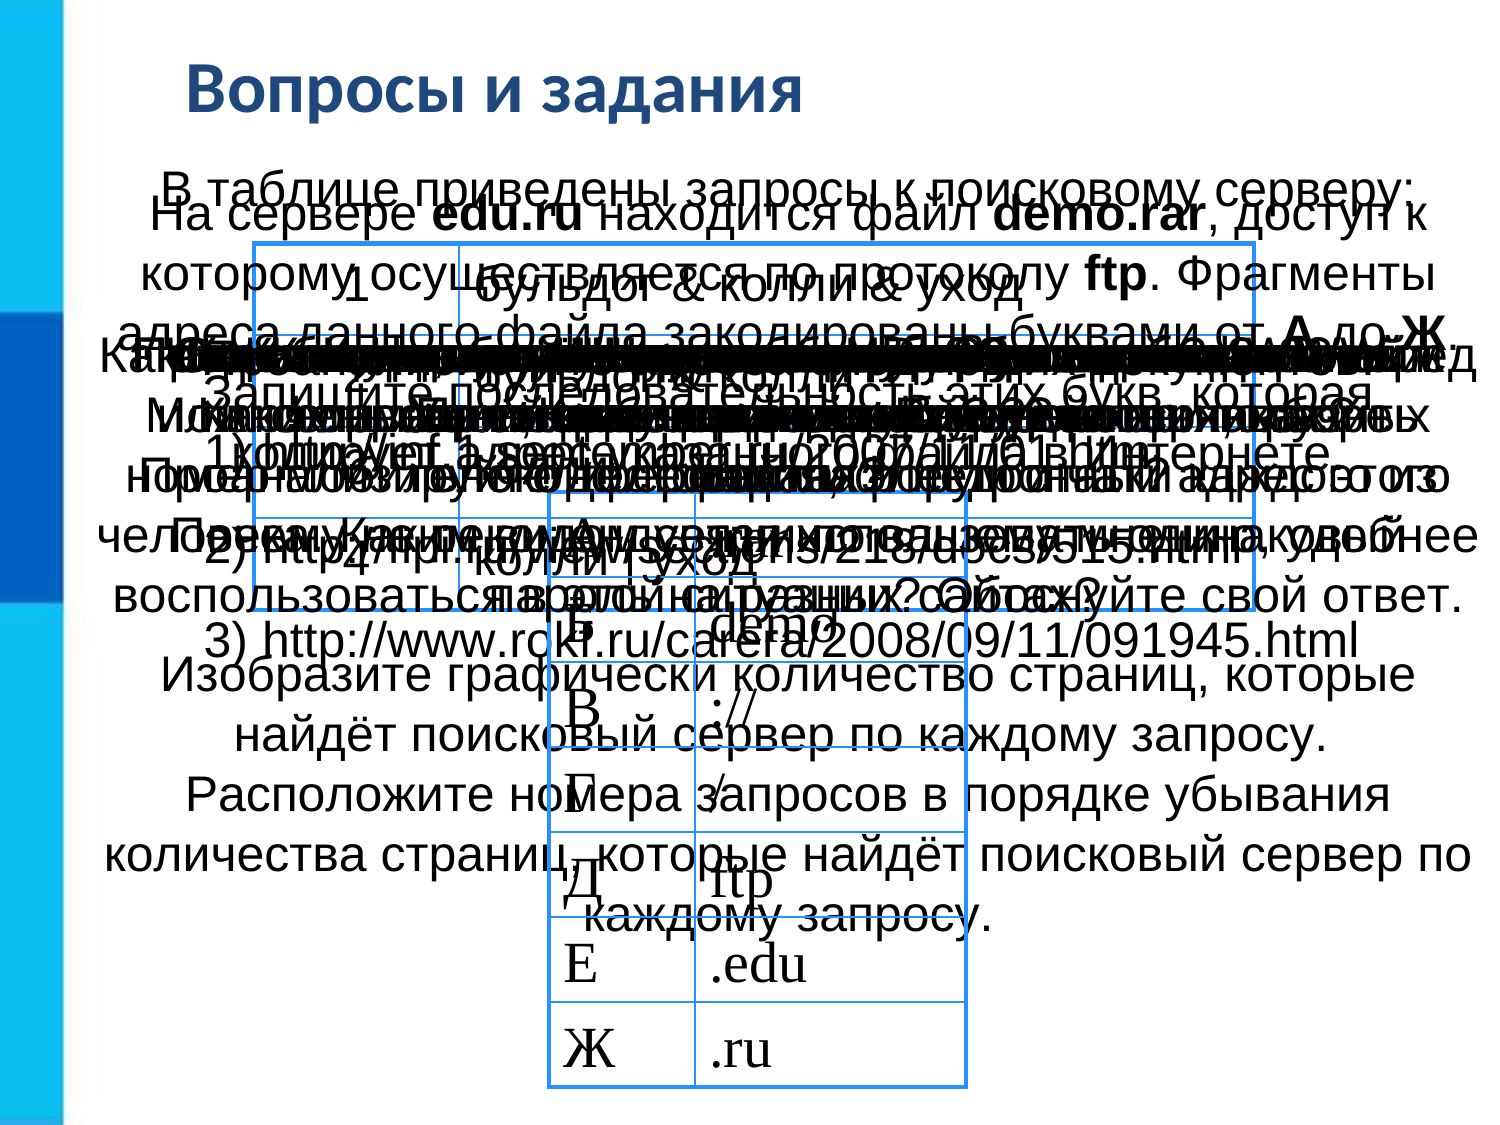

Вопросы и задания
В таблице приведены запросы к поисковому серверу:
На сервере edu.ru находится файл demo.rar, доступ к
которому осуществляется по протоколу ftp. Фрагменты
адреса данного файла закодированы буквами от А до Ж.
Запишите последовательность этих букв, которая
кодирует адрес указанного файла в Интернете.
| 1 | бульдог & колли & уход |
| --- | --- |
| 2 | бульдог & колли |
| 3 | колли |
| 4 | колли | уход |
Опишите организацию и назначение сервиса WWW.
Что такое браузер?
Приведите примеры браузеров.
Какие документы называют гипертекстовыми?
Что такое URL?
 Какова его структура?
Проанализируйте адреса следующих документов:
 1) http://inf.1 september.ru/2007/11/01.htm
 2) http://fipi.ru/view/sections/218/docs/515.html
 3) http://www.rokf.ru/carera/2008/09/11/091945.html
По каким протоколам возможен доступ пользователей к
информации, хранящейся в файловых архивах?
Каковы основные преимущества электронной почты перед
обычной почтой?
Какова структура электронного адреса?
Опишите в общих чертах схему работы электронной
почты.
Представьте, что вам нужно связаться с малознакомым
или очень занятым человеком. Вам удалось получить
номер мобильного телефона и электронный адрес этого
человека. Каким видом связи, по вашему мнению, удобнее
воспользоваться в этой ситуации? Обоснуйте свой ответ.
Какие существуют способы работы с сообщениями
 электронной почты?
Проанализируйте достоинства и недостатки каждого из
них.
 Что общего и в чём различие между такими формами
 сетевого коллективного взаимодействия, как
телеконференция, форум и чат?
Что вы знаете о социальных сетях?
Что такое логин?
Можно ли использовать один и тот же логин на разных
 сайтах?
Что такое пароль?
 Каких правил следует придерживаться при выборе
 пароля?
Почему не рекомендуется использовать одинаковый
 пароль на разных сайтах?
Каково основное правило сетевого этикета?
Что такое спам?
Узнайте историю этого термина.
| А | .rar |
| --- | --- |
| Б | demo |
| В | :// |
| Г | / |
| Д | ftp |
| Е | .edu |
| Ж | .ru |
Изобразите графически количество страниц, которые
найдёт поисковый сервер по каждому запросу.
Расположите номера запросов в порядке убывания
количества страниц, которые найдёт поисковый сервер по
каждому запросу.